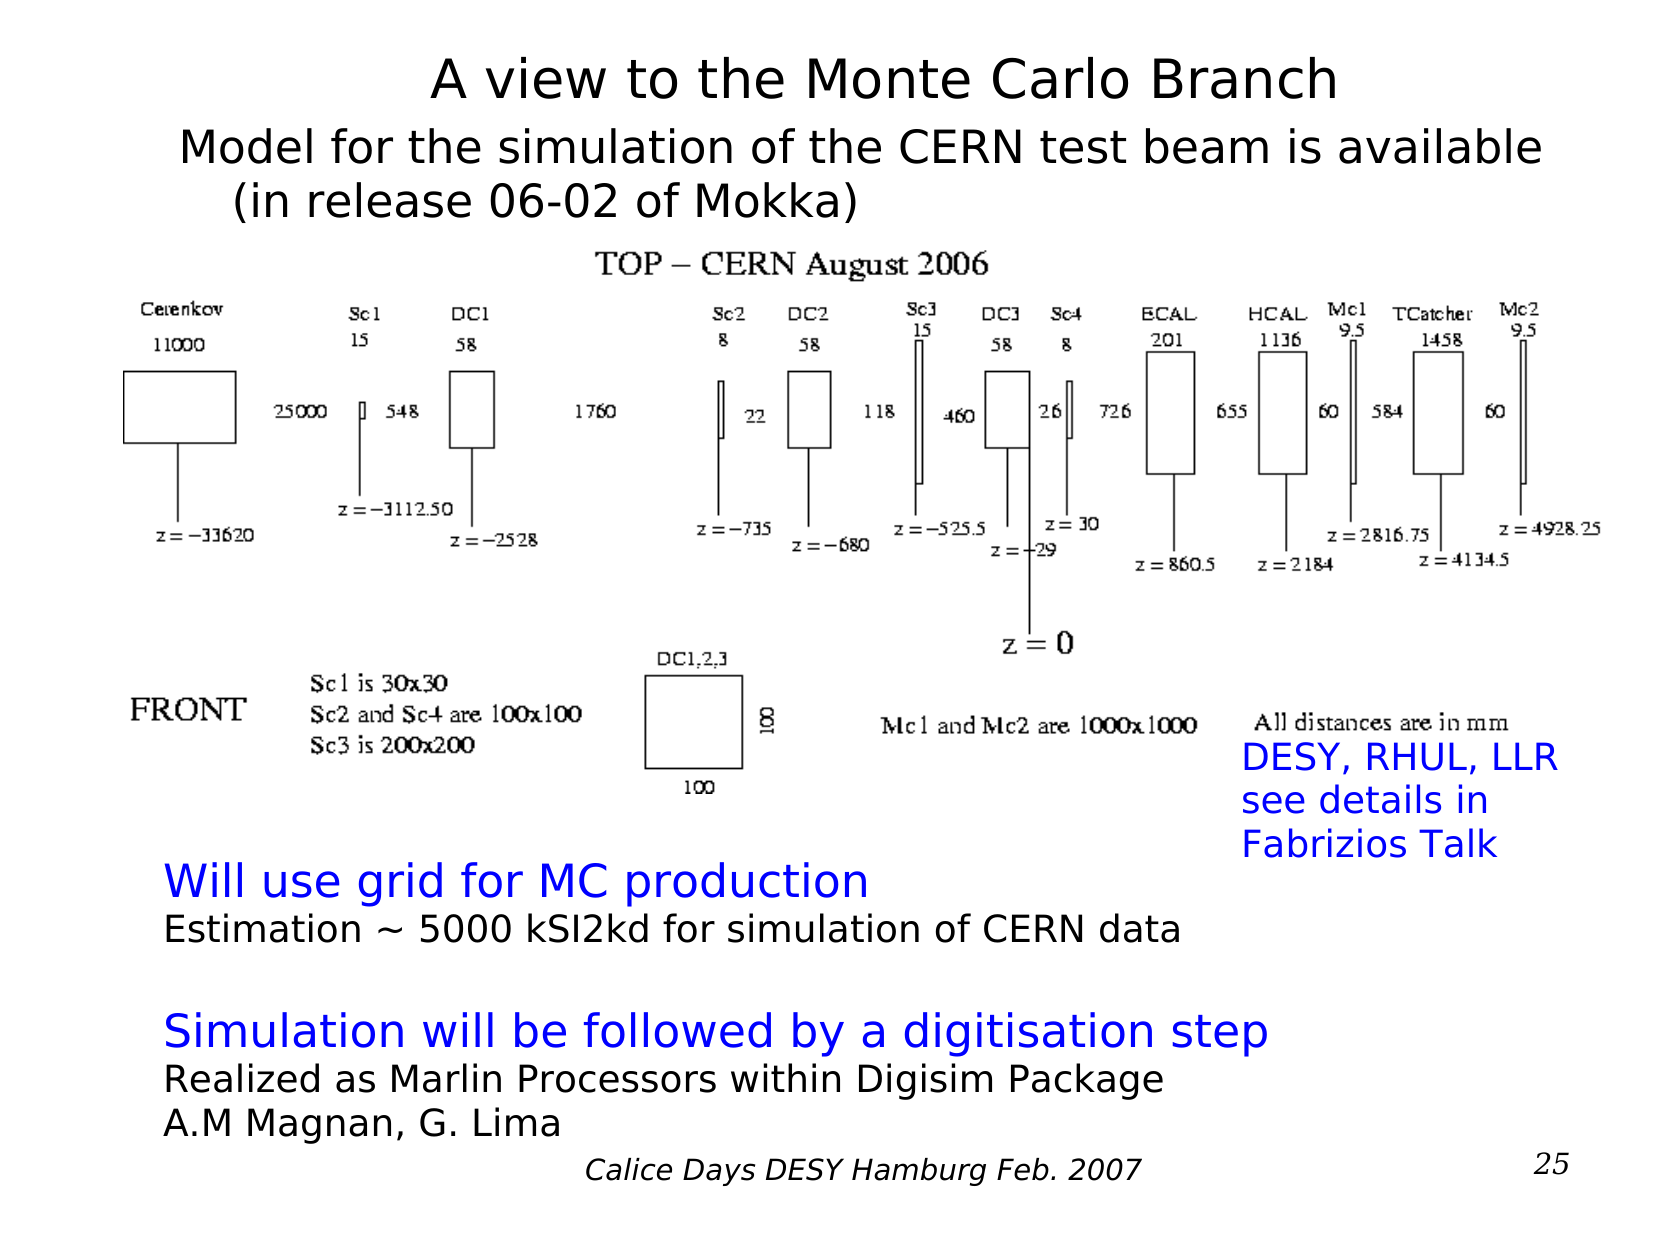

# A view to the Monte Carlo Branch
Model for the simulation of the CERN test beam is available (in release 06-02 of Mokka)
DESY, RHUL, LLR
see details in
Fabrizios Talk
Will use grid for MC production
Estimation ~ 5000 kSI2kd for simulation of CERN data
Simulation will be followed by a digitisation step
Realized as Marlin Processors within Digisim Package
A.M Magnan, G. Lima
25
ILC Detector Testbeam Workshop Jan. 07